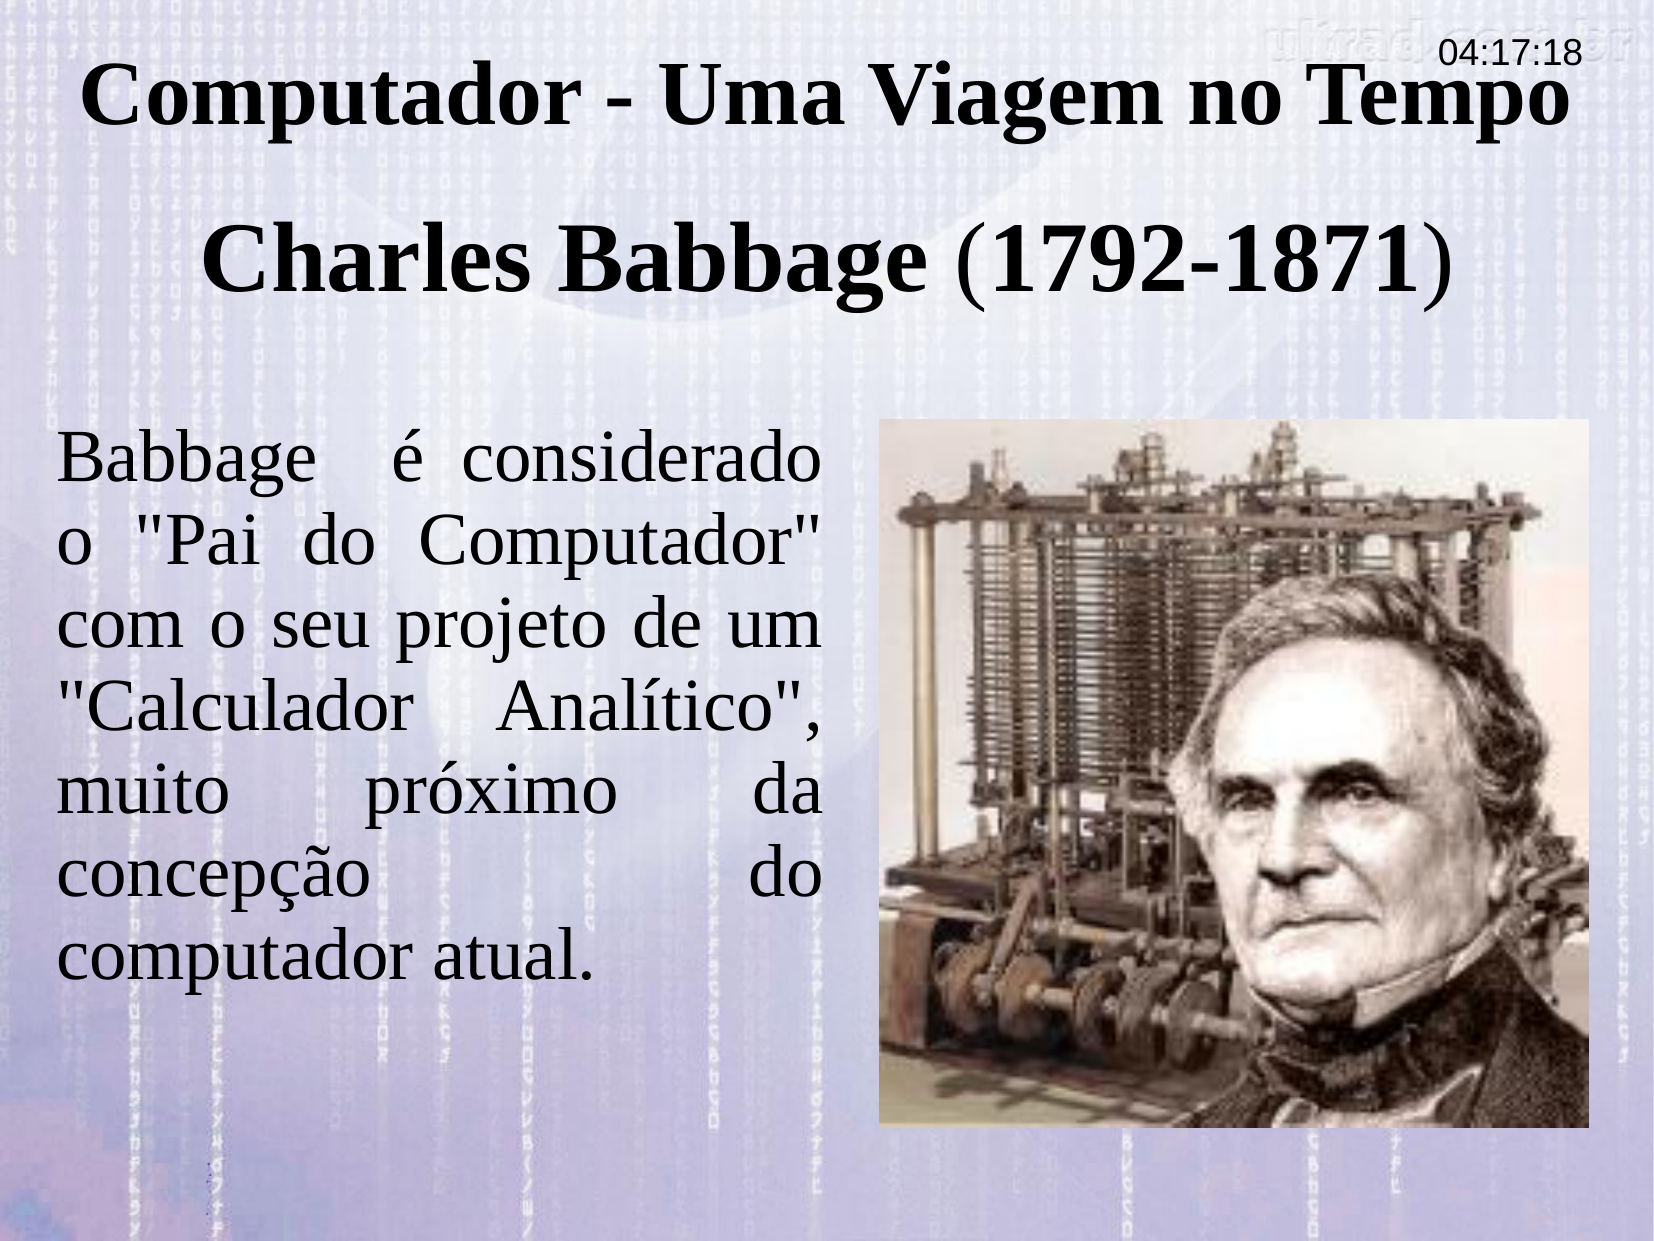

03:10:26
Computador - Uma Viagem no Tempo
Charles Babbage (1792-1871)
Babbage é considerado o "Pai do Computador" com o seu projeto de um "Calculador Analítico", muito próximo da concepção do computador atual.